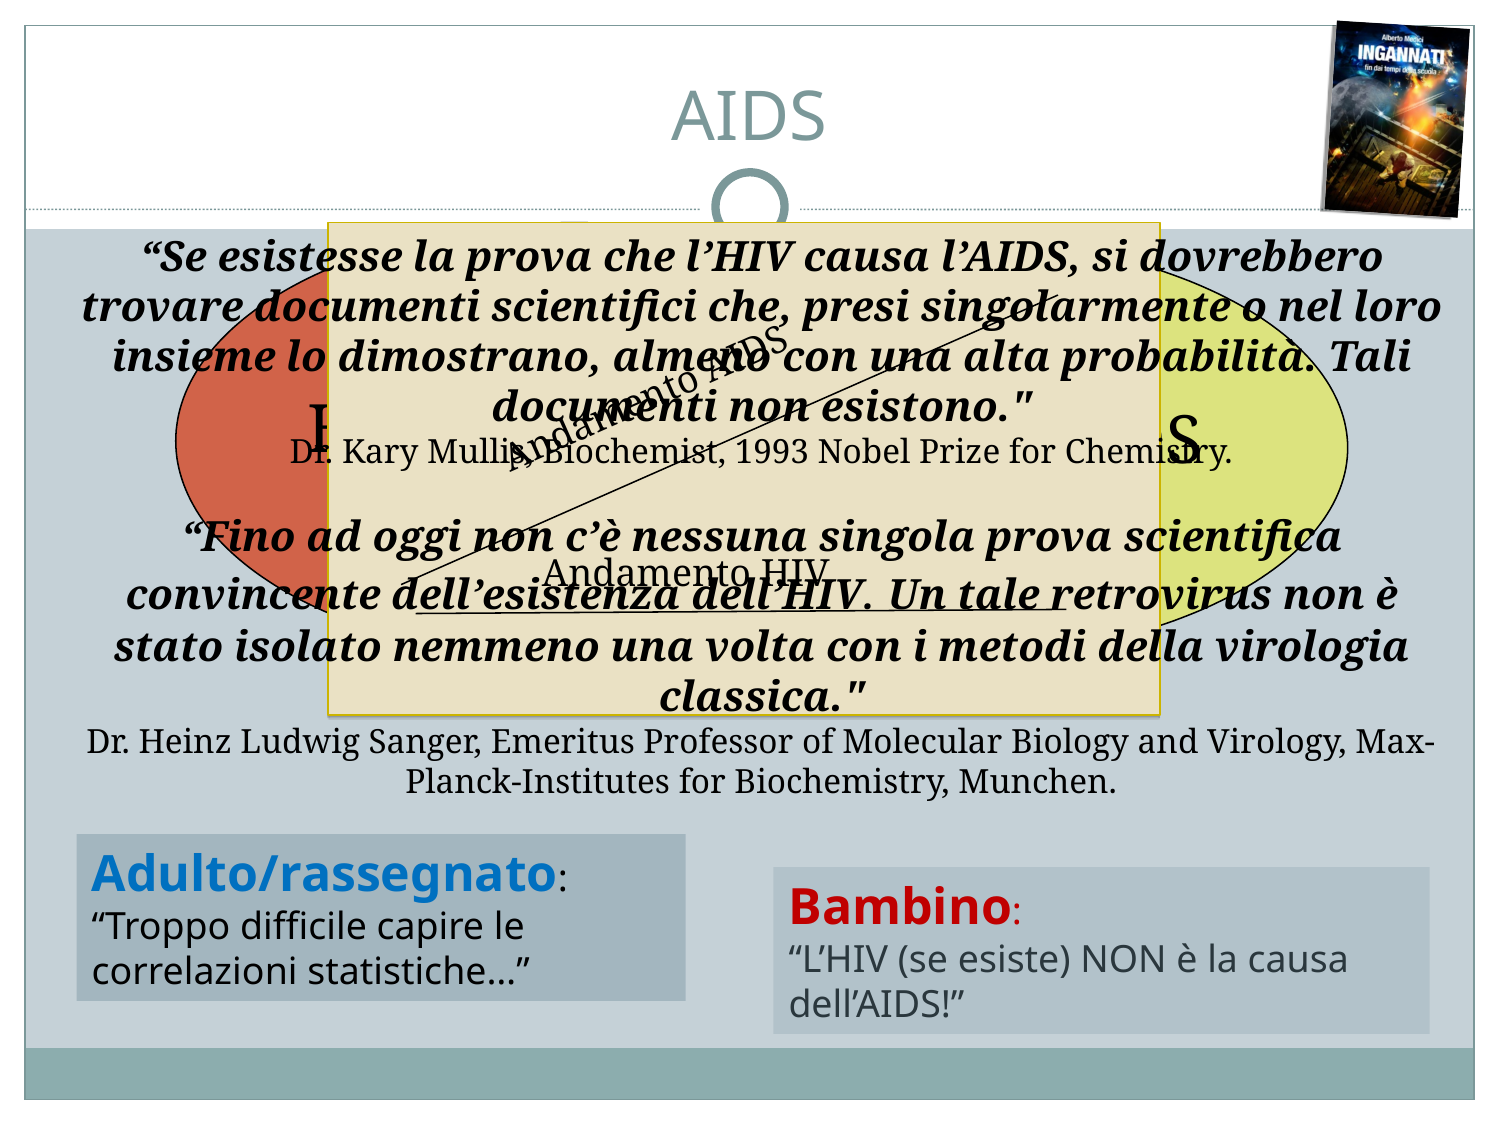

# AIDS
“Se esistesse la prova che l’HIV causa l’AIDS, si dovrebbero trovare documenti scientifici che, presi singolarmente o nel loro insieme lo dimostrano, almeno con una alta probabilità. Tali documenti non esistono."
Dr. Kary Mullis, Biochemist, 1993 Nobel Prize for Chemistry.
“Fino ad oggi non c’è nessuna singola prova scientifica convincente dell’esistenza dell’HIV. Un tale retrovirus non è stato isolato nemmeno una volta con i metodi della virologia classica."
Dr. Heinz Ludwig Sanger, Emeritus Professor of Molecular Biology and Virology, Max-Planck-Institutes for Biochemistry, Munchen.
HIV +
AIDS
HIV
AIDS
Andamento AIDS
Andamento HIV
Adulto/rassegnato:
“Troppo difficile capire le correlazioni statistiche…”
Bambino:
“L’HIV (se esiste) NON è la causa dell’AIDS!”